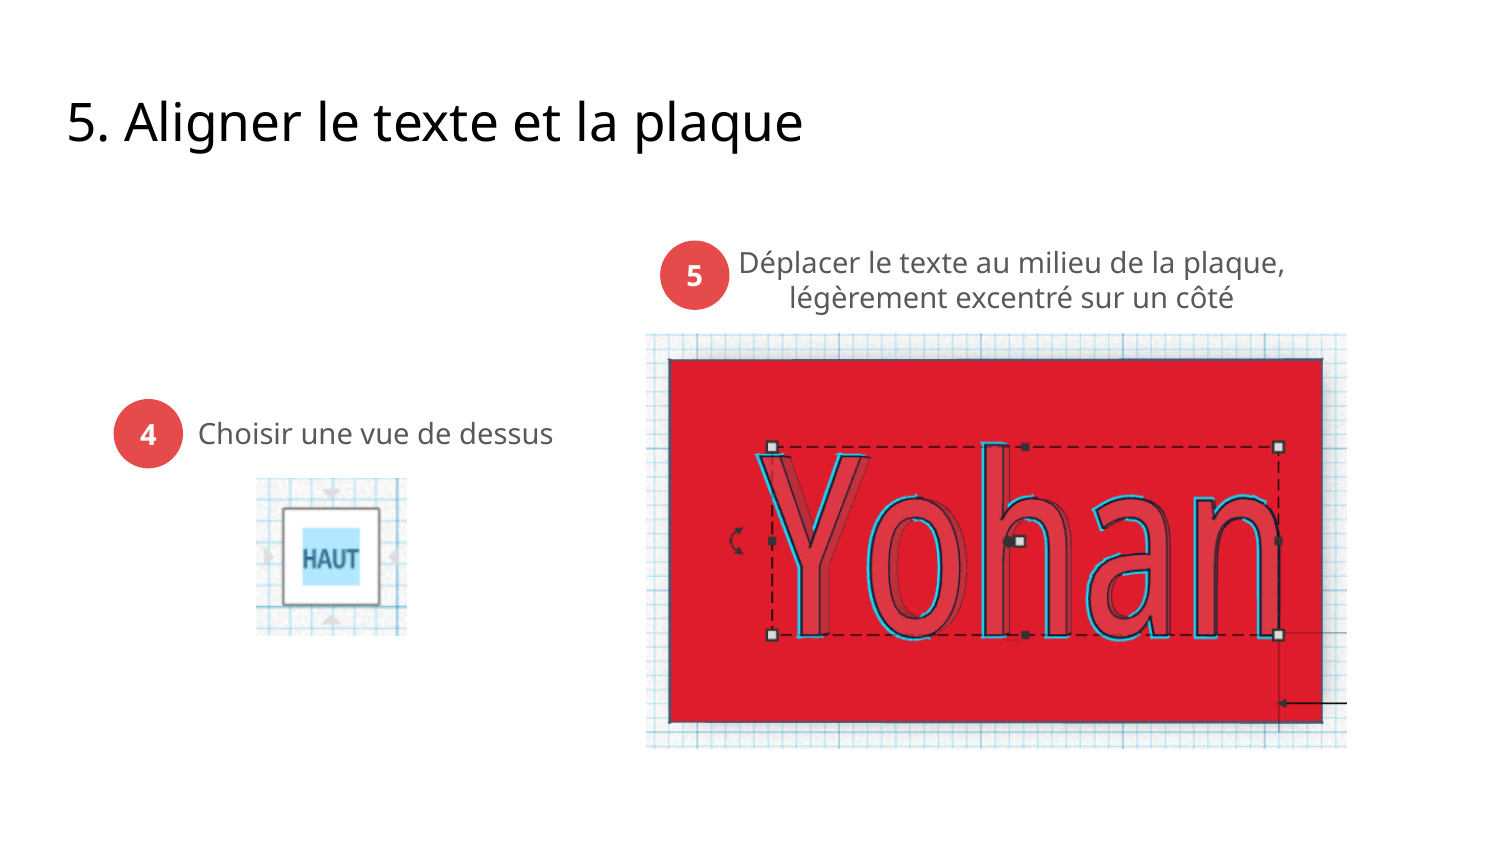

# 5. Aligner le texte et la plaque
Déplacer le texte au milieu de la plaque,
légèrement excentré sur un côté
5
4
Choisir une vue de dessus